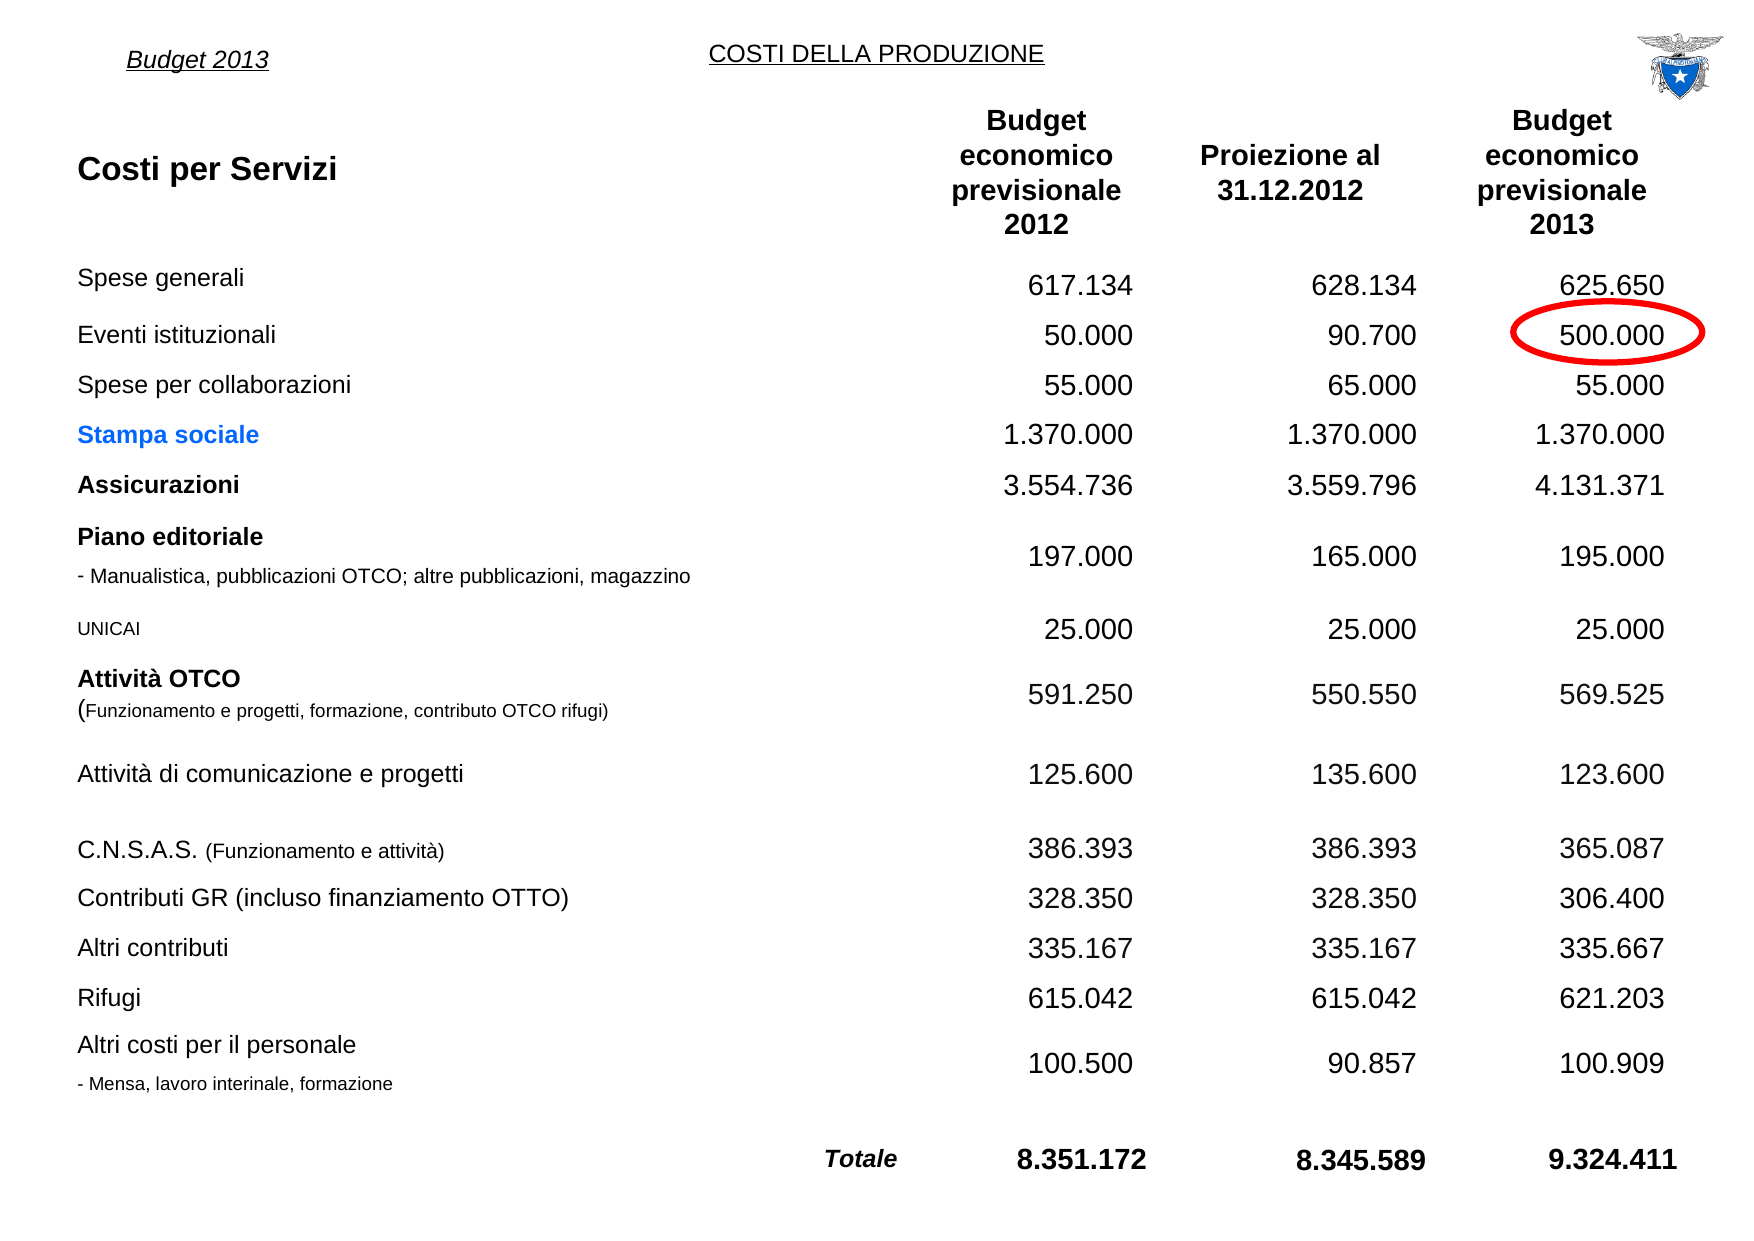

| COSTI DELLA PRODUZIONE |
| --- |
Budget 2013
| Costi per Servizi | Budget economico previsionale 2012 | Proiezione al 31.12.2012 | Budget economico previsionale 2013 |
| --- | --- | --- | --- |
| Spese generali | 617.134 | 628.134 | 625.650 |
| Eventi istituzionali | 50.000 | 90.700 | 500.000 |
| Spese per collaborazioni | 55.000 | 65.000 | 55.000 |
| Stampa sociale | 1.370.000 | 1.370.000 | 1.370.000 |
| Assicurazioni | 3.554.736 | 3.559.796 | 4.131.371 |
| Piano editoriale Manualistica, pubblicazioni OTCO; altre pubblicazioni, magazzino | 197.000 | 165.000 | 195.000 |
| UNICAI | 25.000 | 25.000 | 25.000 |
| Attività OTCO (Funzionamento e progetti, formazione, contributo OTCO rifugi) | 591.250 | 550.550 | 569.525 |
| Attività di comunicazione e progetti | 125.600 | 135.600 | 123.600 |
| C.N.S.A.S. (Funzionamento e attività) | 386.393 | 386.393 | 365.087 |
| Contributi GR (incluso finanziamento OTTO) | 328.350 | 328.350 | 306.400 |
| Altri contributi | 335.167 | 335.167 | 335.667 |
| Rifugi | 615.042 | 615.042 | 621.203 |
| Altri costi per il personale - Mensa, lavoro interinale, formazione | 100.500 | 90.857 | 100.909 |
| Totale | 8.351.172 | 8.345.589 | 9.324.411 |